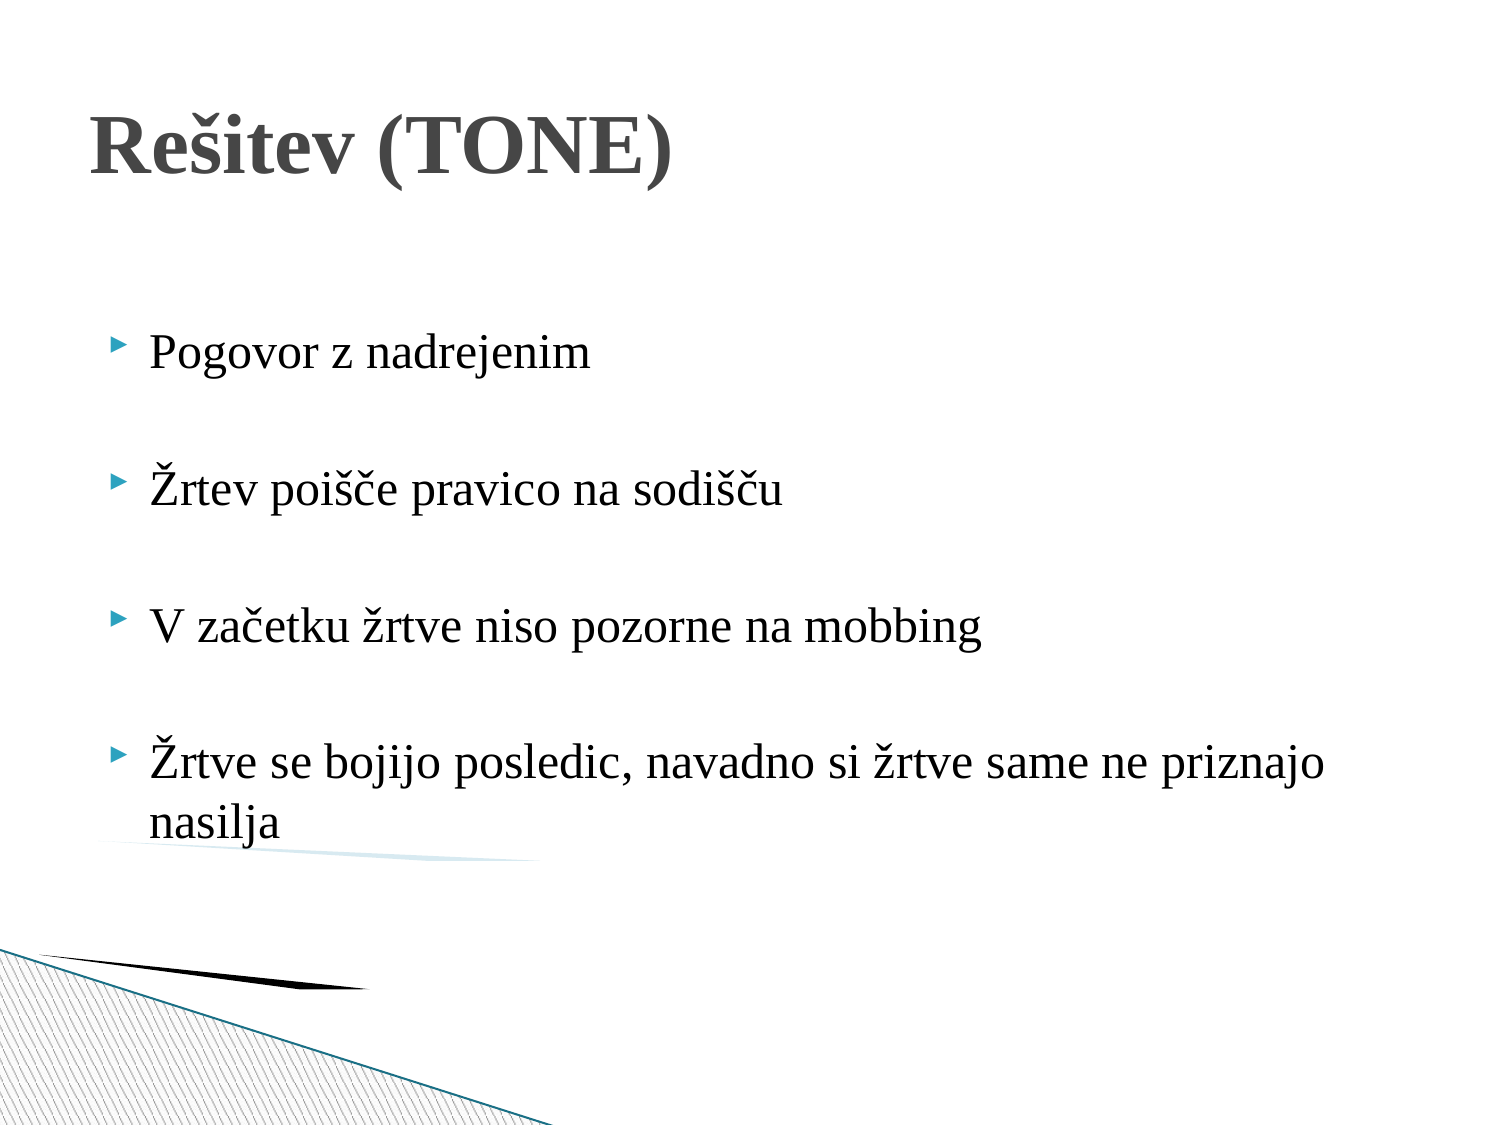

Rešitev (TONE)
# Pogovor z nadrejenim
Žrtev poišče pravico na sodišču
V začetku žrtve niso pozorne na mobbing
Žrtve se bojijo posledic, navadno si žrtve same ne priznajo nasilja